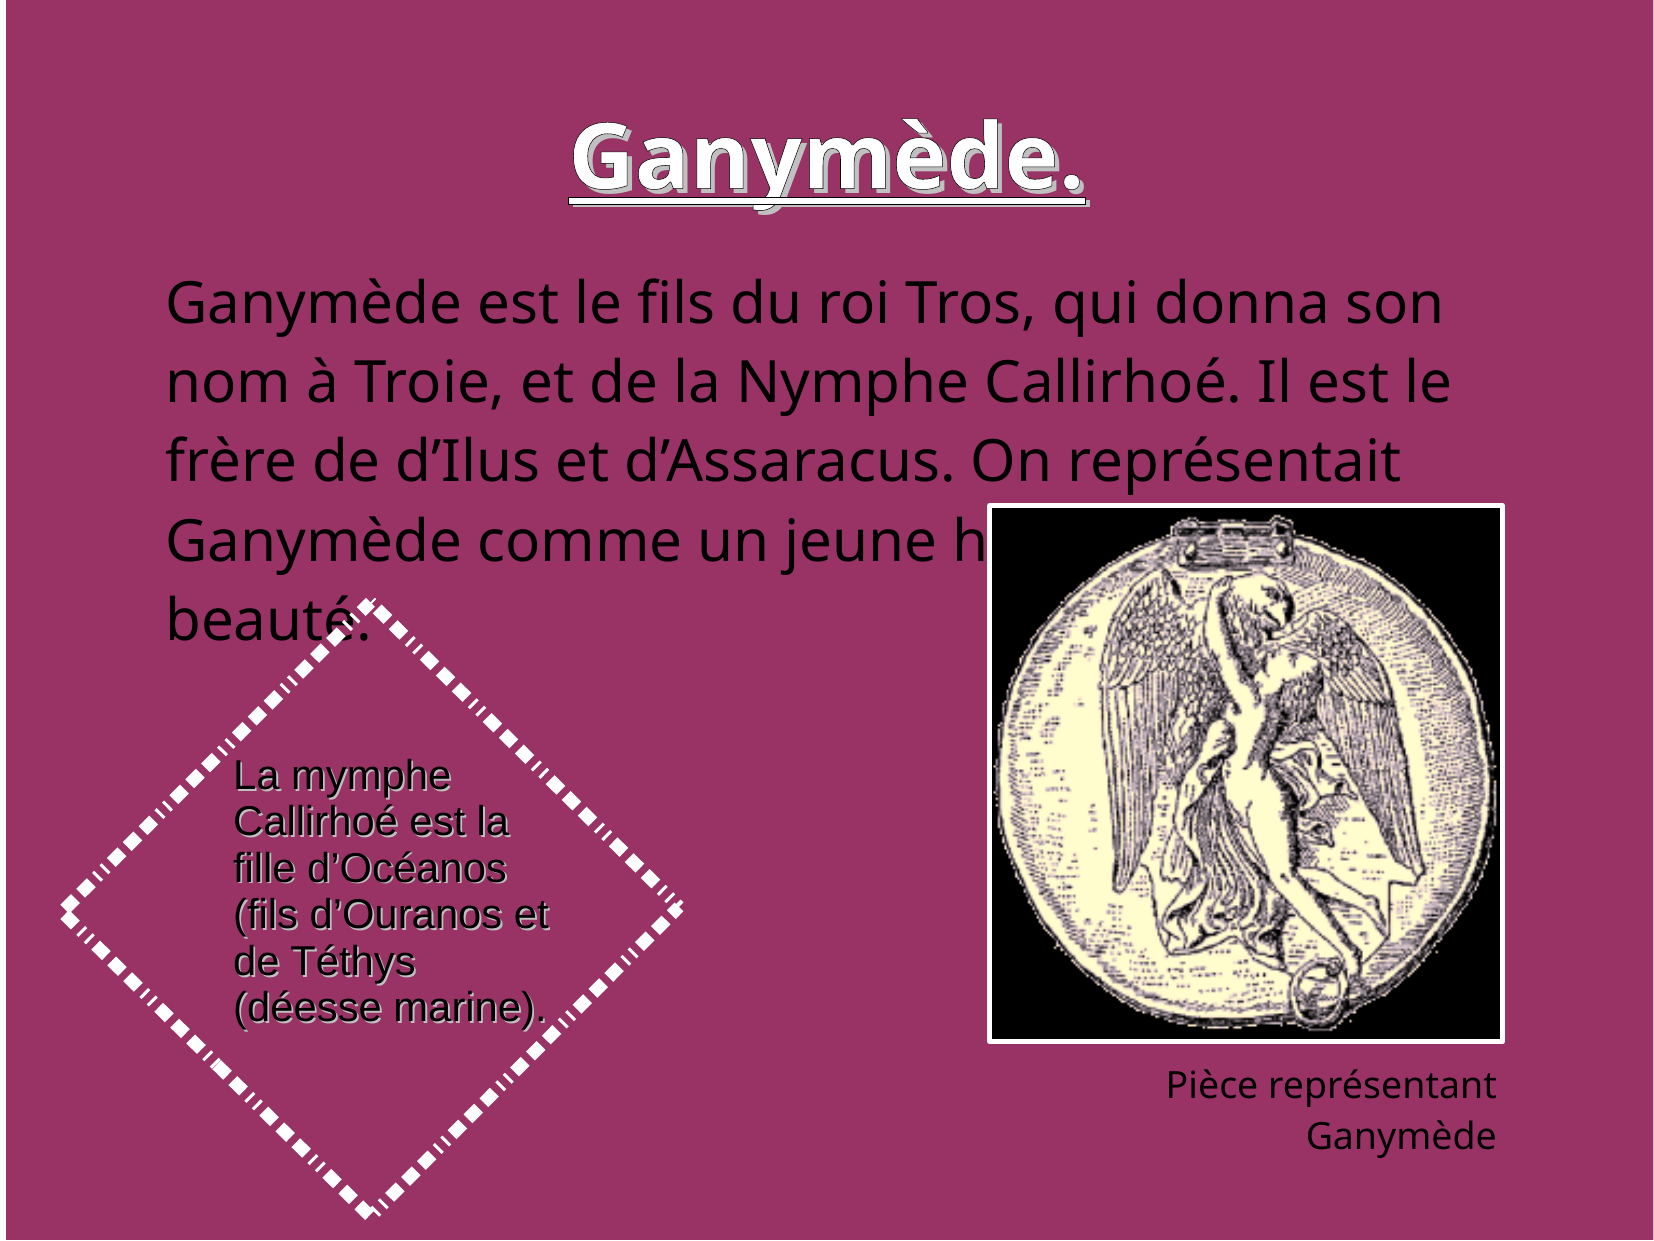

# Ganymède.
Ganymède est le fils du roi Tros, qui donna son nom à Troie, et de la Nymphe Callirhoé. Il est le frère de d’Ilus et d’Assaracus. On représentait Ganymède comme un jeune homme d’une rare beauté.
La mymphe Callirhoé est la fille d’Océanos (fils d’Ouranos et de Téthys
(déesse marine).
Pièce représentant Ganymède